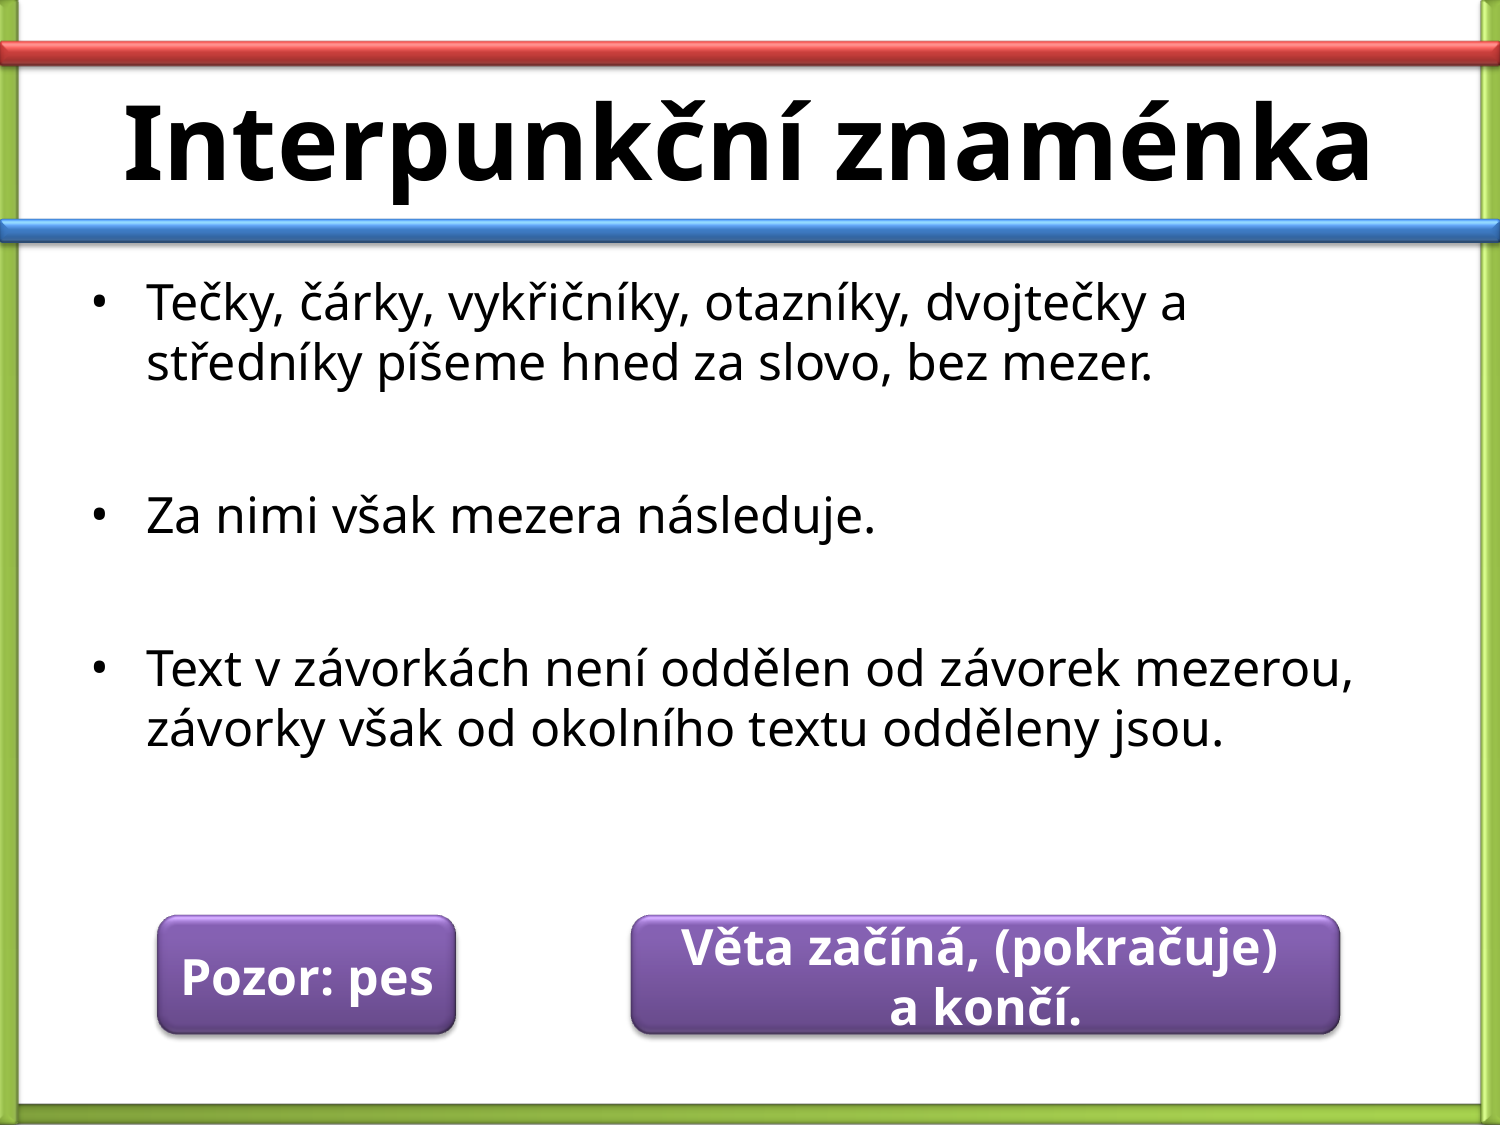

# Interpunkční znaménka
Tečky, čárky, vykřičníky, otazníky, dvojtečky a středníky píšeme hned za slovo, bez mezer.
Za nimi však mezera následuje.
Text v závorkách není oddělen od závorek mezerou, závorky však od okolního textu odděleny jsou.
Pozor: pes
Věta začíná, (pokračuje)
a končí.